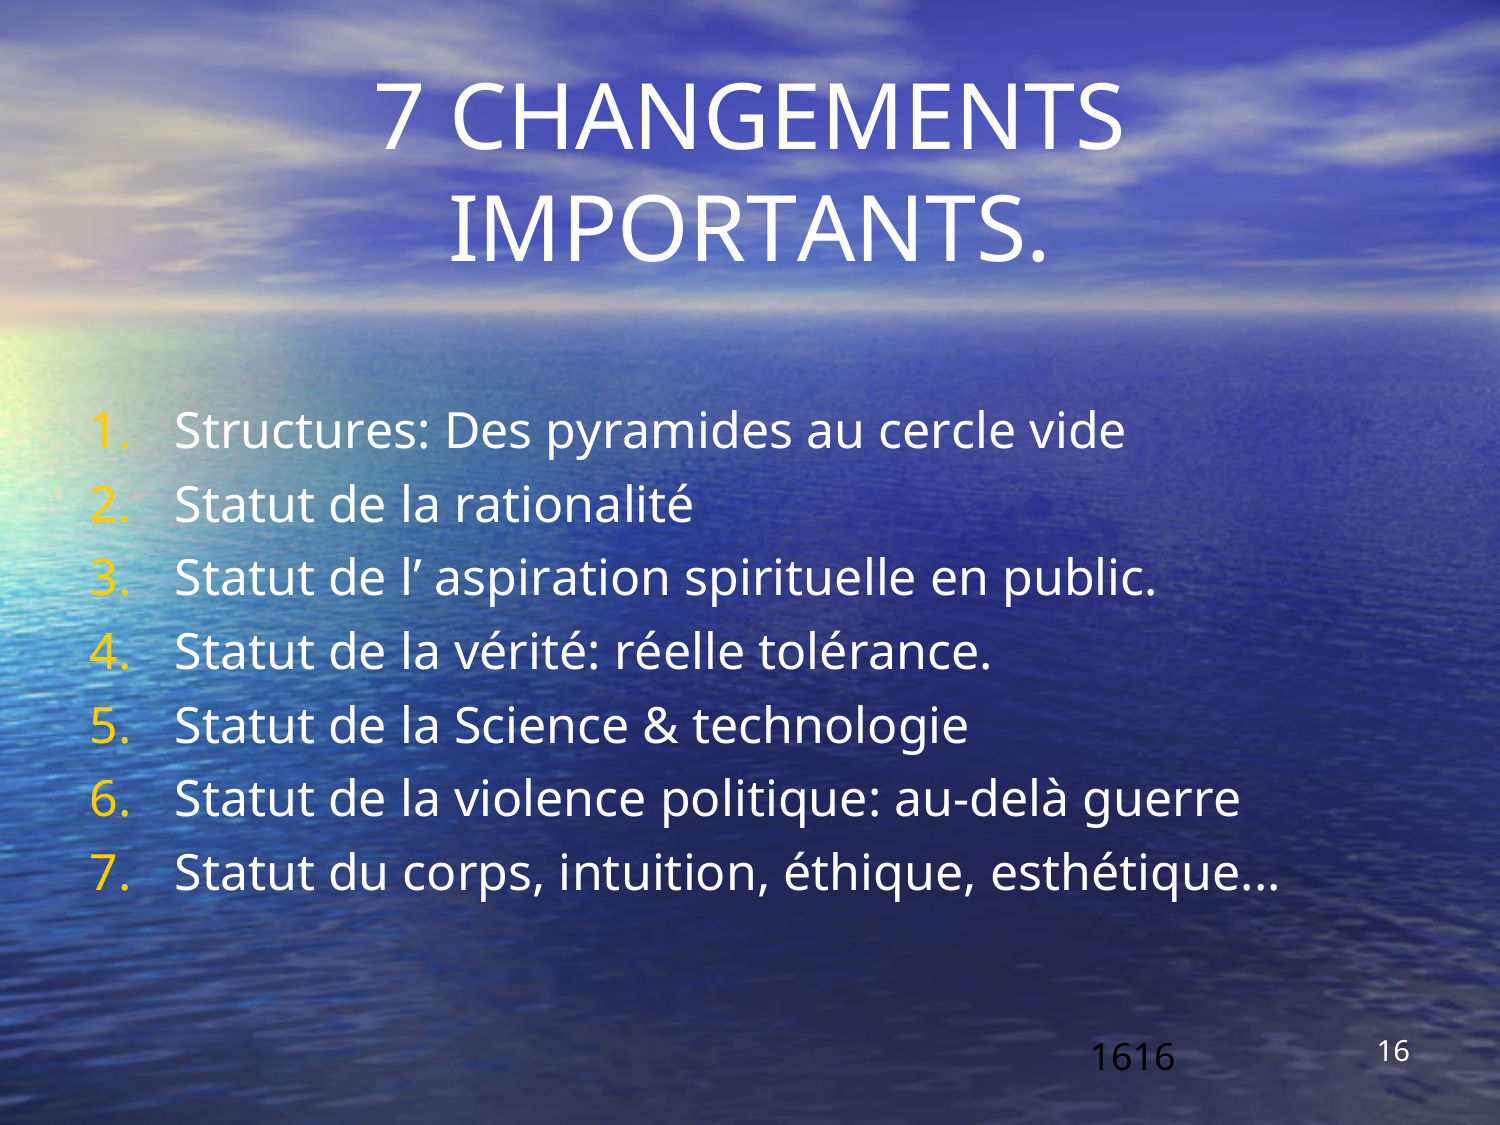

7 CHANGEMENTS IMPORTANTS.
Structures: Des pyramides au cercle vide
Statut de la rationalité
Statut de l’ aspiration spirituelle en public.
Statut de la vérité: réelle tolérance.
Statut de la Science & technologie
Statut de la violence politique: au-delà guerre
Statut du corps, intuition, éthique, esthétique...